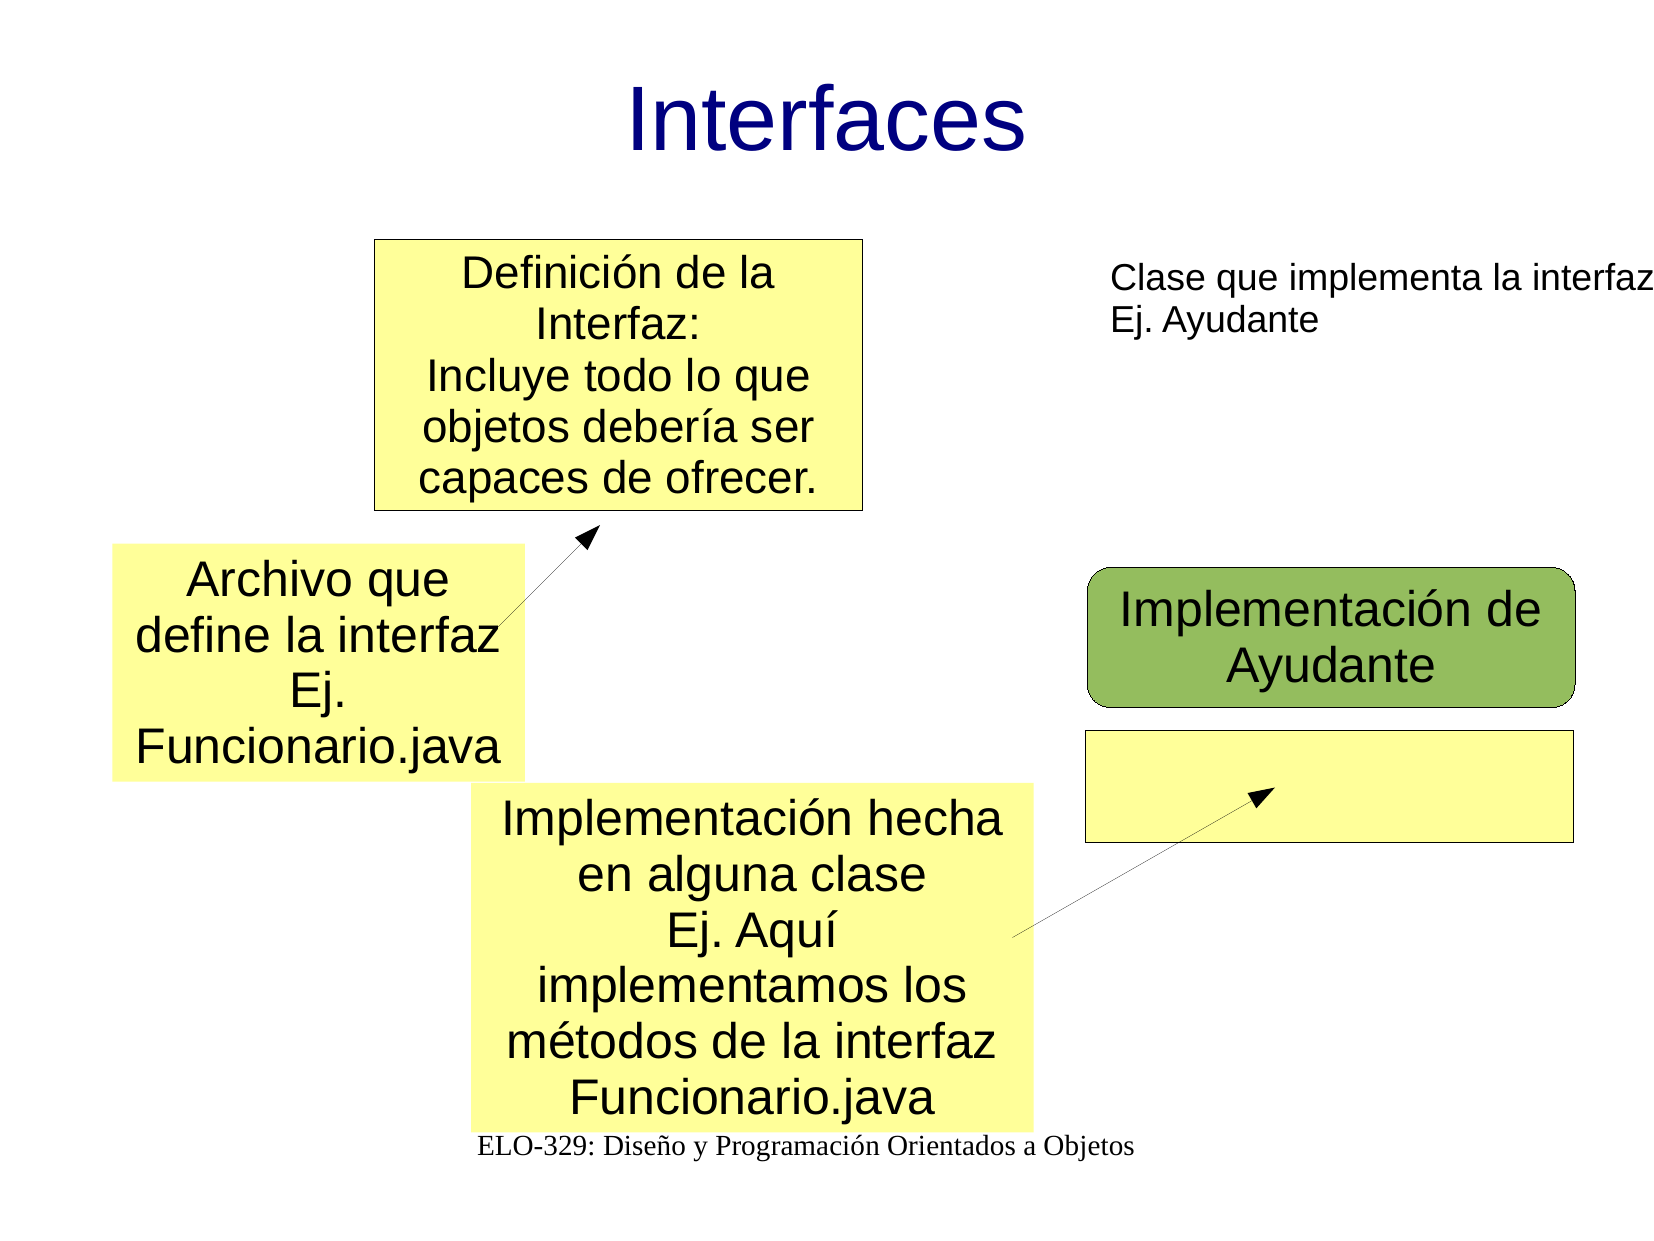

# Interfaces
Definición de la Interfaz:
Incluye todo lo que objetos debería ser capaces de ofrecer.
Clase que implementa la interfaz
Ej. Ayudante
Archivo que define la interfaz
Ej. Funcionario.java
Implementación de Ayudante
Implementación hecha en alguna clase
Ej. Aquí implementamos los métodos de la interfaz Funcionario.java